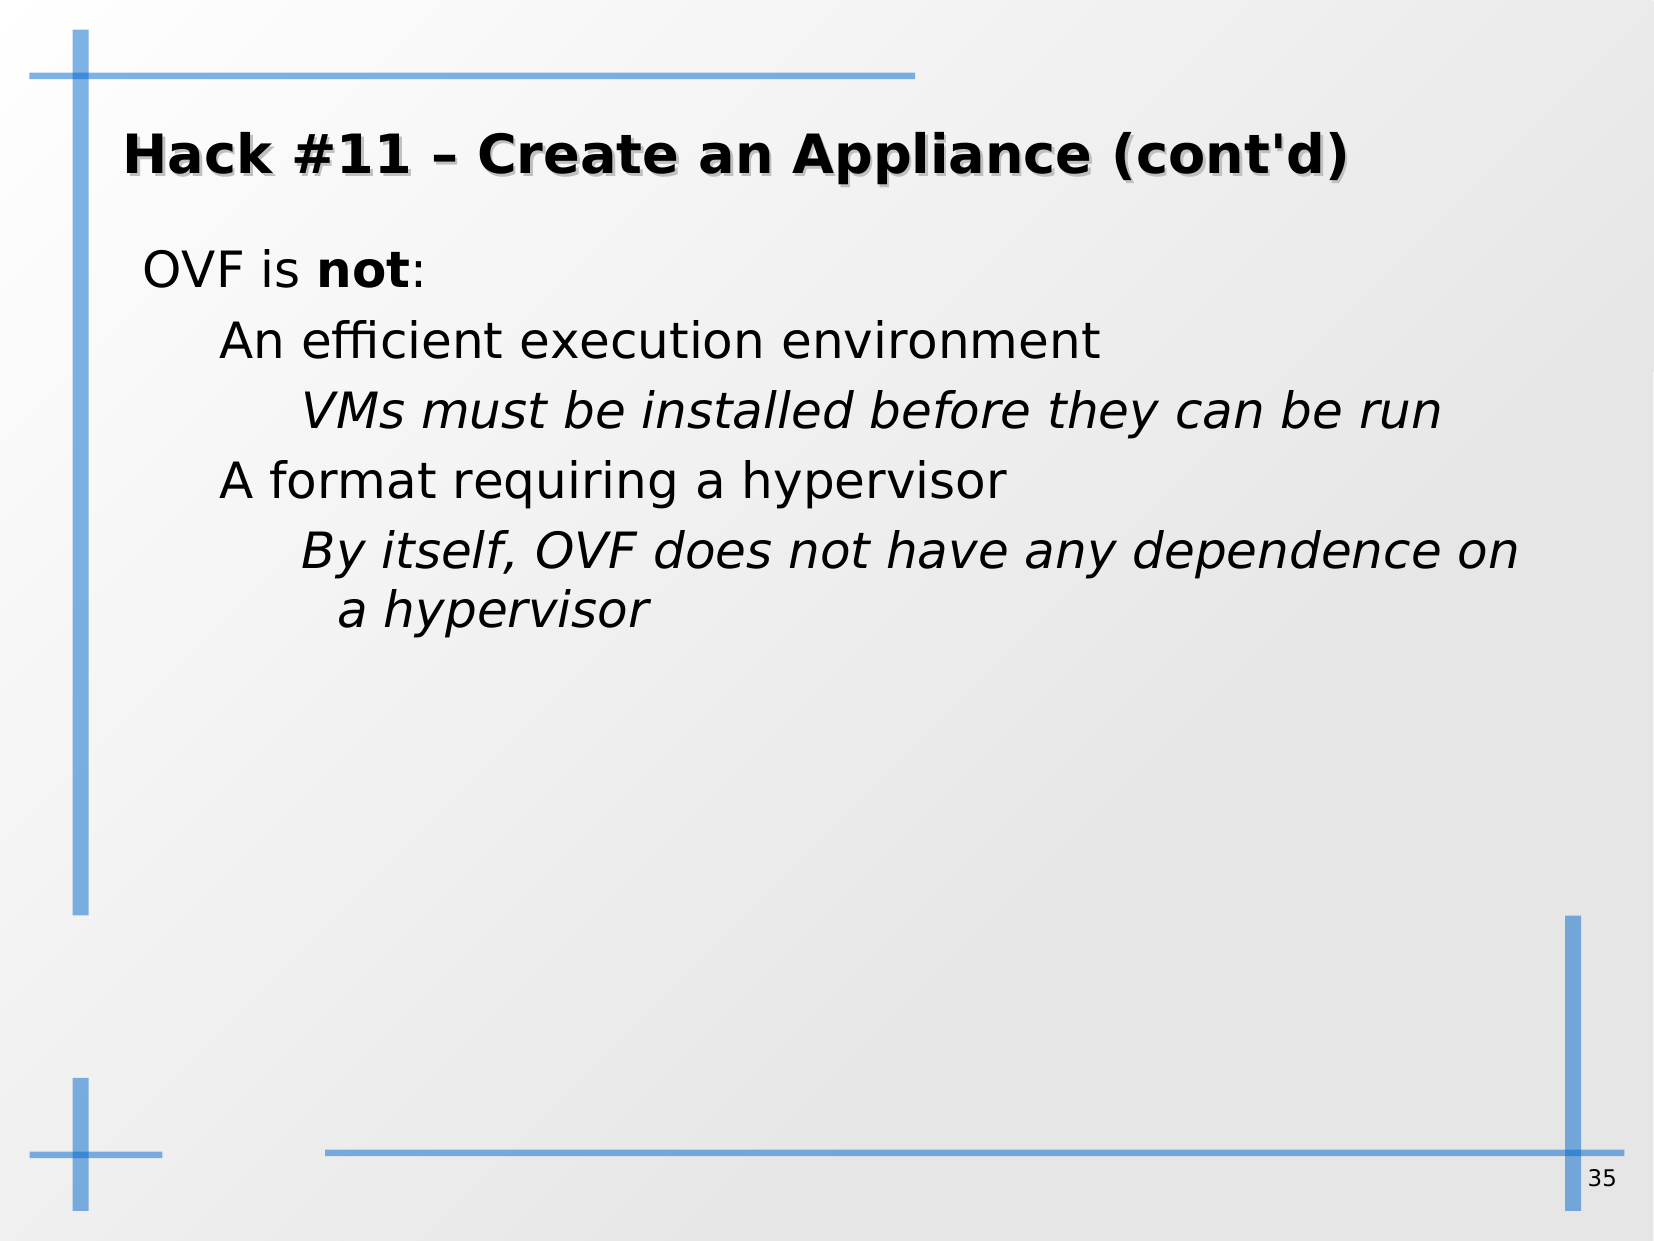

# Hack #11 – Create an Appliance (cont'd)
OVF is not:
An efficient execution environment
VMs must be installed before they can be run
A format requiring a hypervisor
By itself, OVF does not have any dependence on a hypervisor